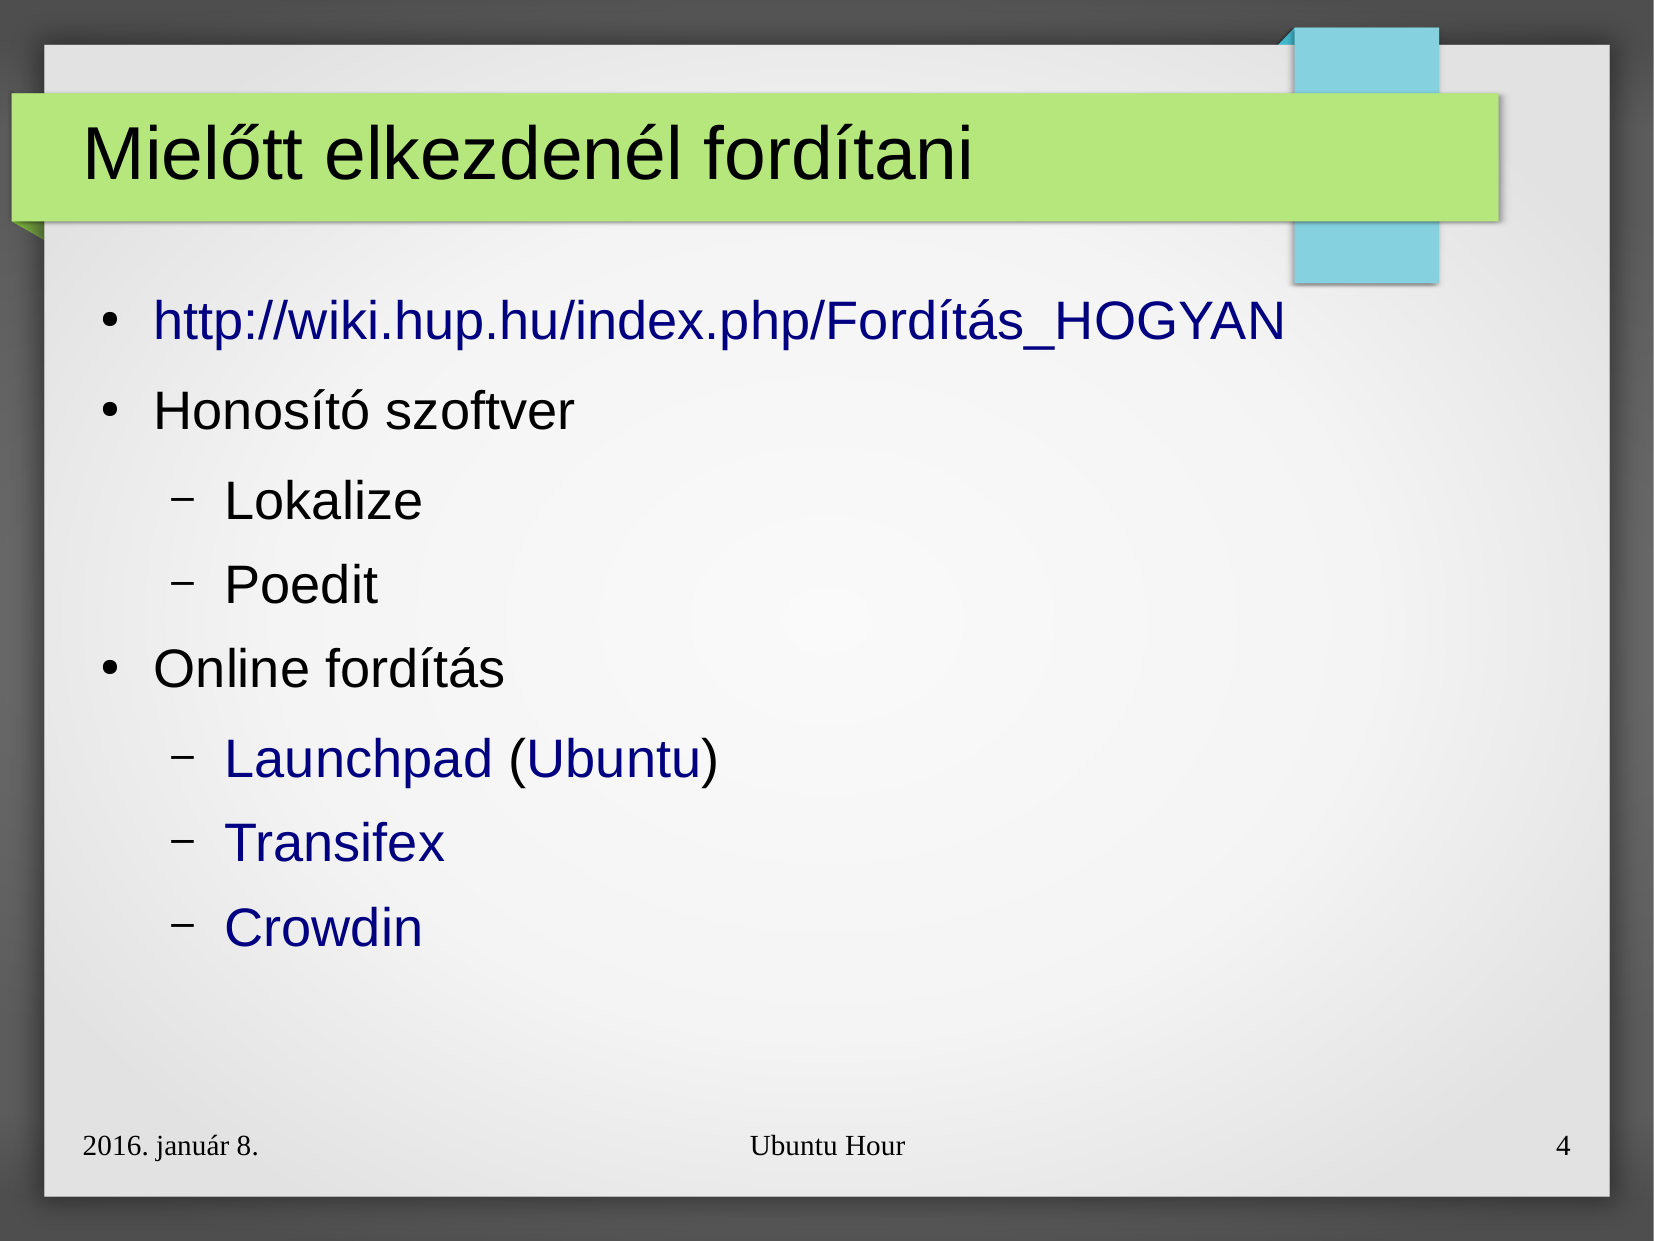

# Mielőtt elkezdenél fordítani
http://wiki.hup.hu/index.php/Fordítás_HOGYAN
Honosító szoftver
Lokalize
Poedit
Online fordítás
Launchpad (Ubuntu)
Transifex
Crowdin
2016. január 8.
Ubuntu Hour
4